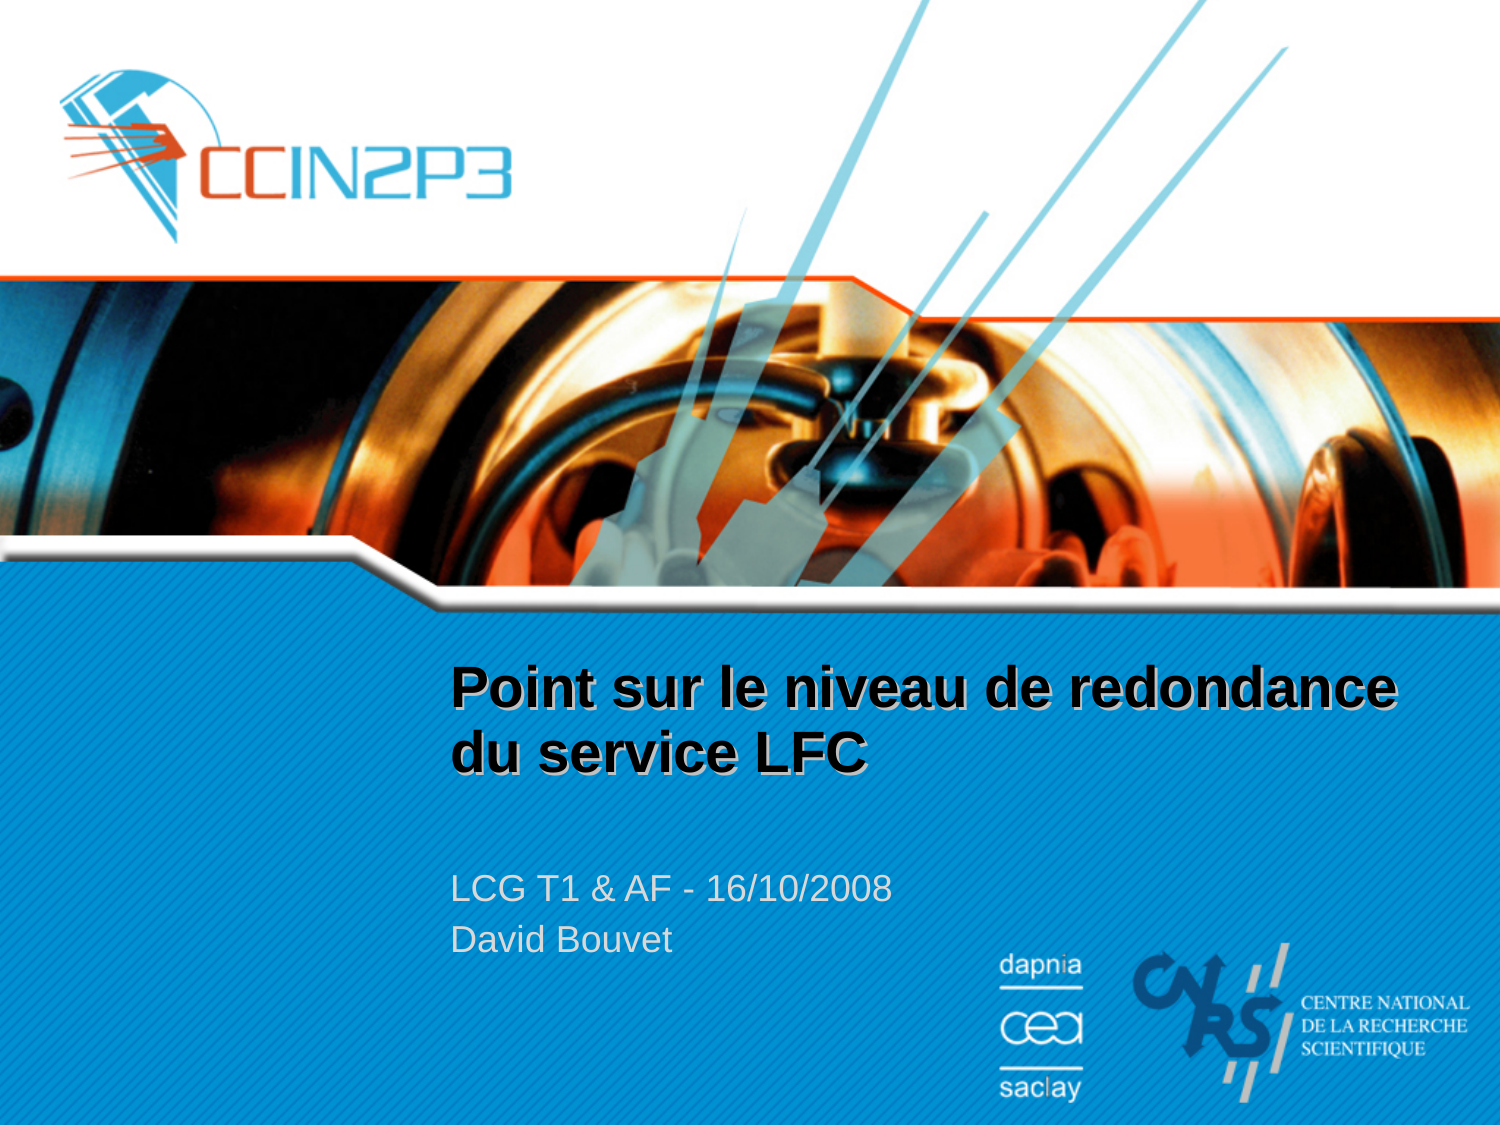

# Point sur le niveau de redondance du service LFC
LCG T1 & AF - 16/10/2008
David Bouvet